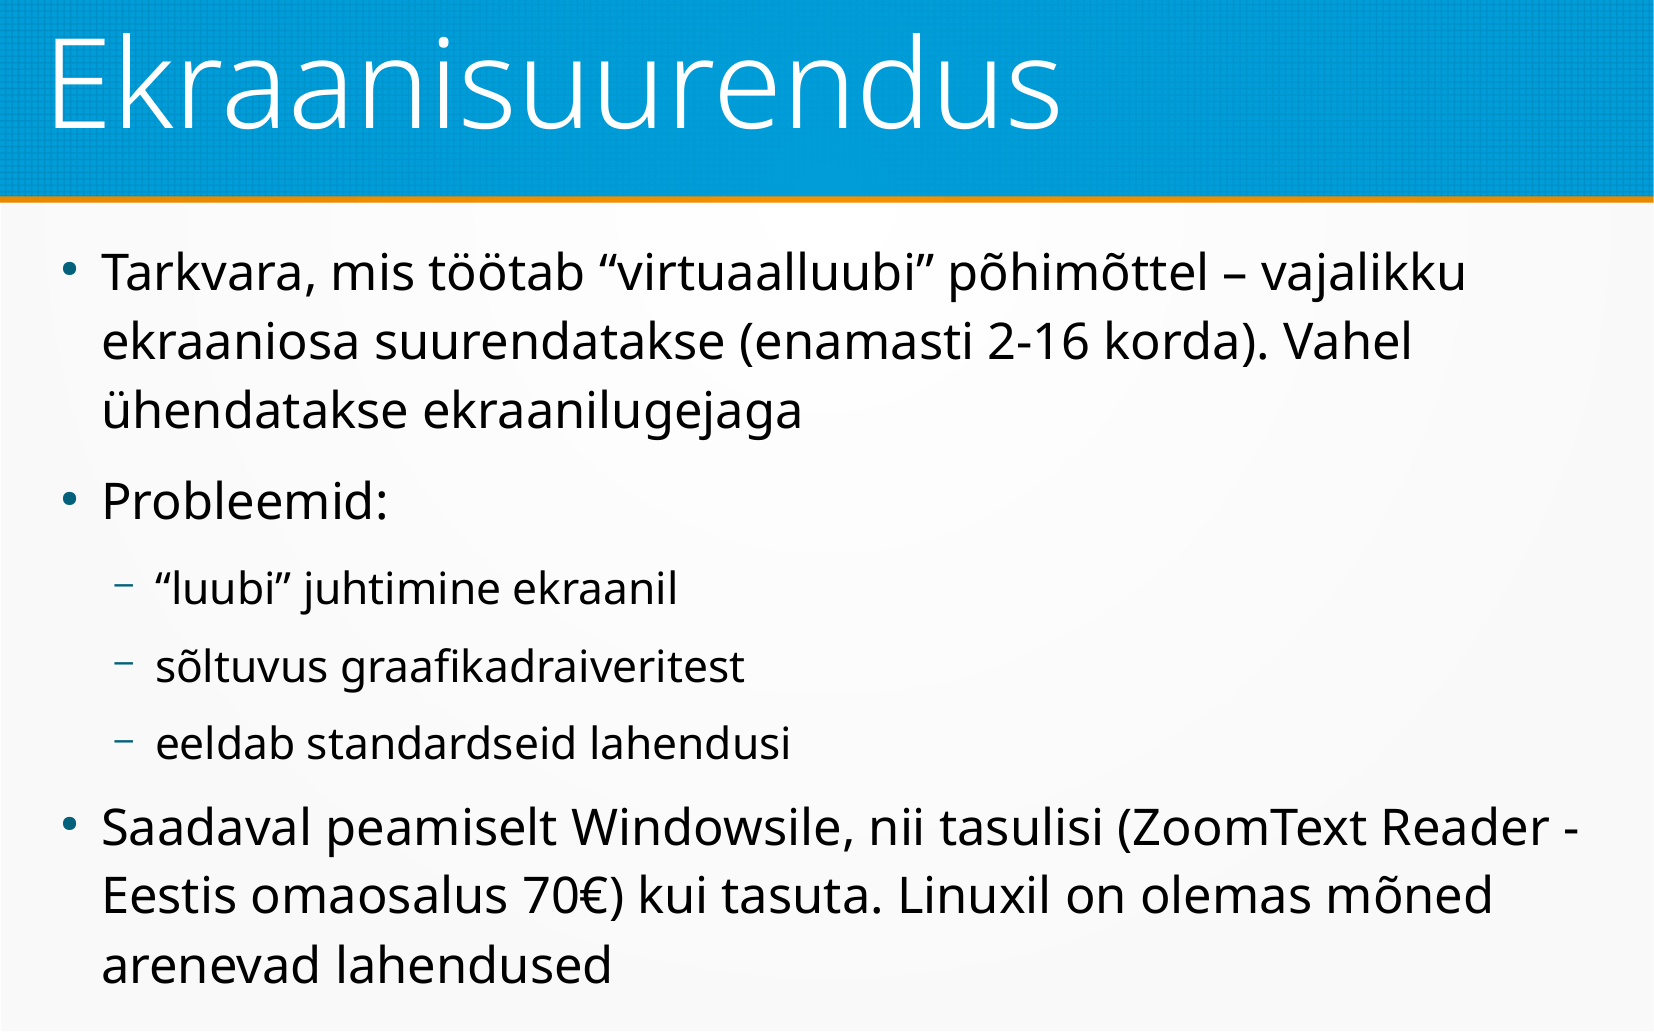

# Ekraanisuurendus
Tarkvara, mis töötab “virtuaalluubi” põhimõttel – vajalikku ekraaniosa suurendatakse (enamasti 2-16 korda). Vahel ühendatakse ekraanilugejaga
Probleemid:
“luubi” juhtimine ekraanil
sõltuvus graafikadraiveritest
eeldab standardseid lahendusi
Saadaval peamiselt Windowsile, nii tasulisi (ZoomText Reader - Eestis omaosalus 70€) kui tasuta. Linuxil on olemas mõned arenevad lahendused